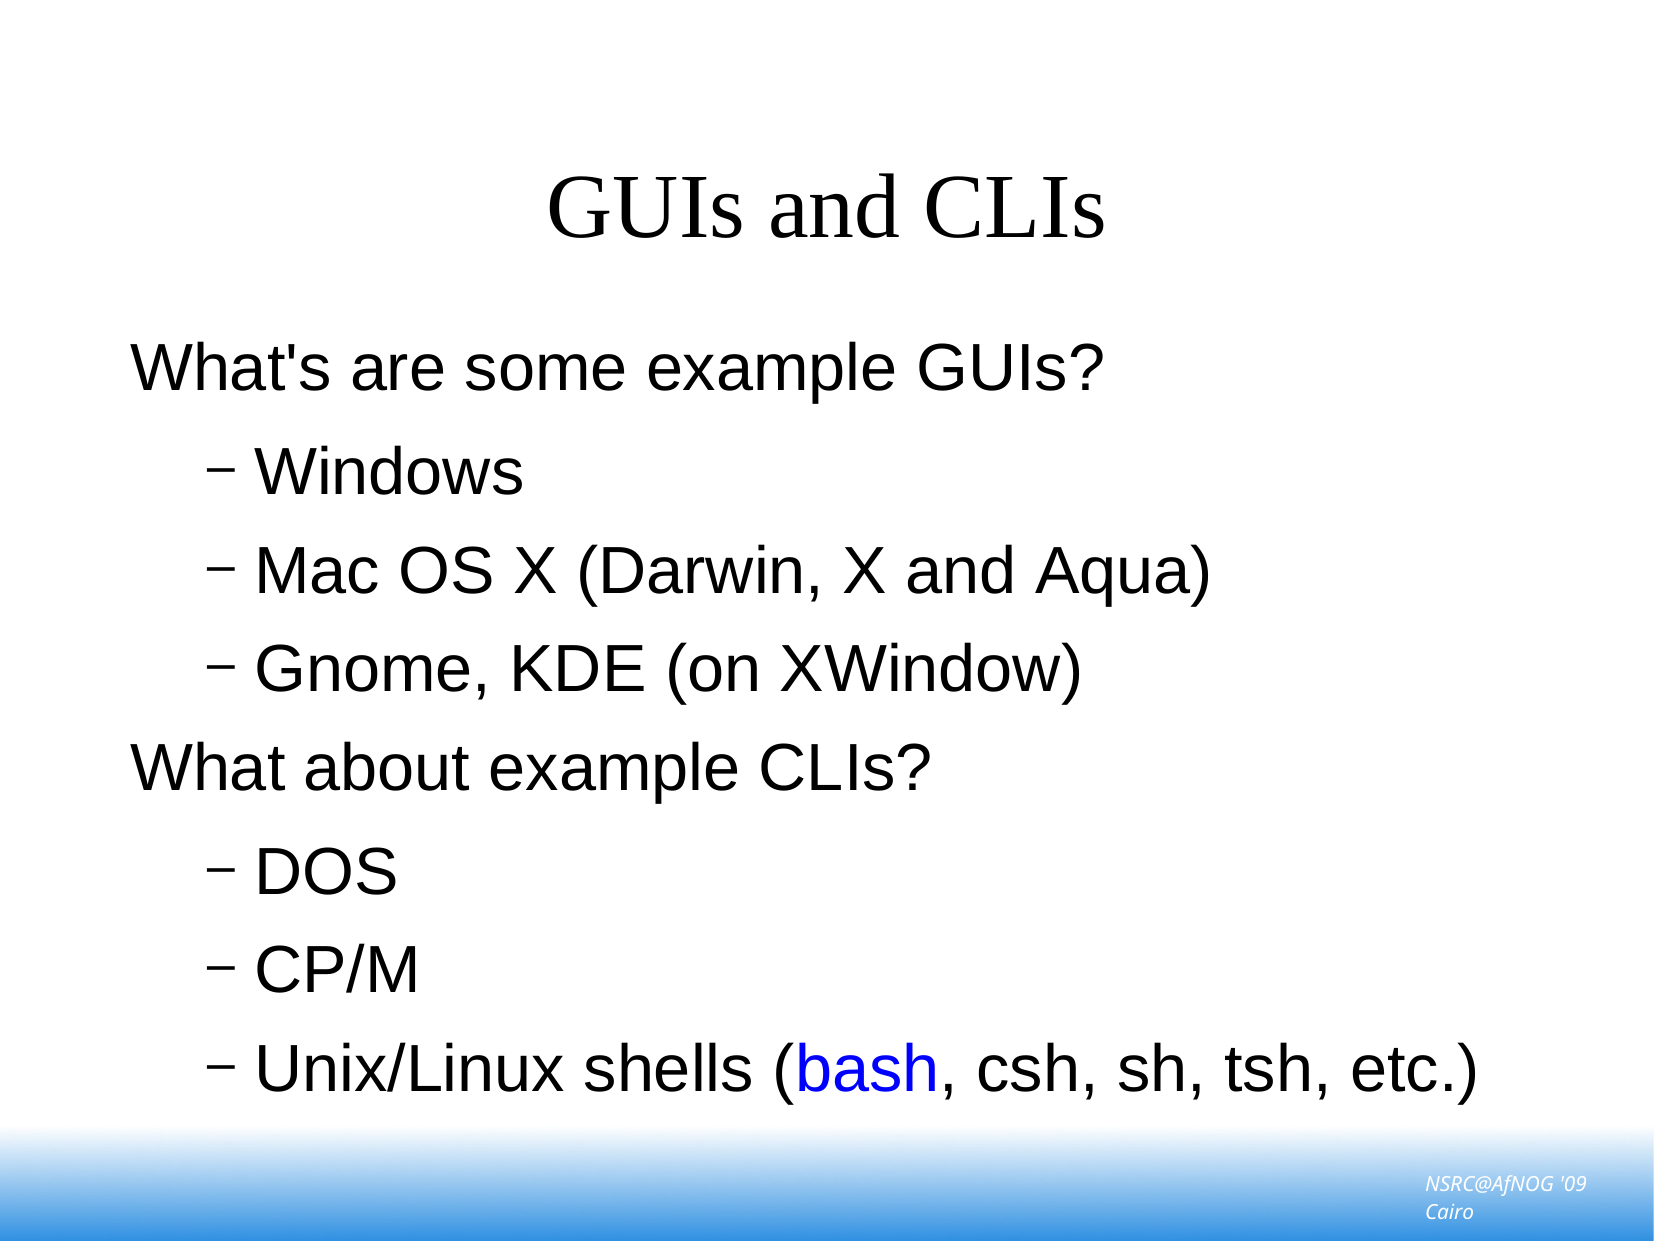

# GUIs and CLIs
What's are some example GUIs?
Windows
Mac OS X (Darwin, X and Aqua)
Gnome, KDE (on XWindow)
What about example CLIs?
DOS
CP/M
Unix/Linux shells (bash, csh, sh, tsh, etc.)